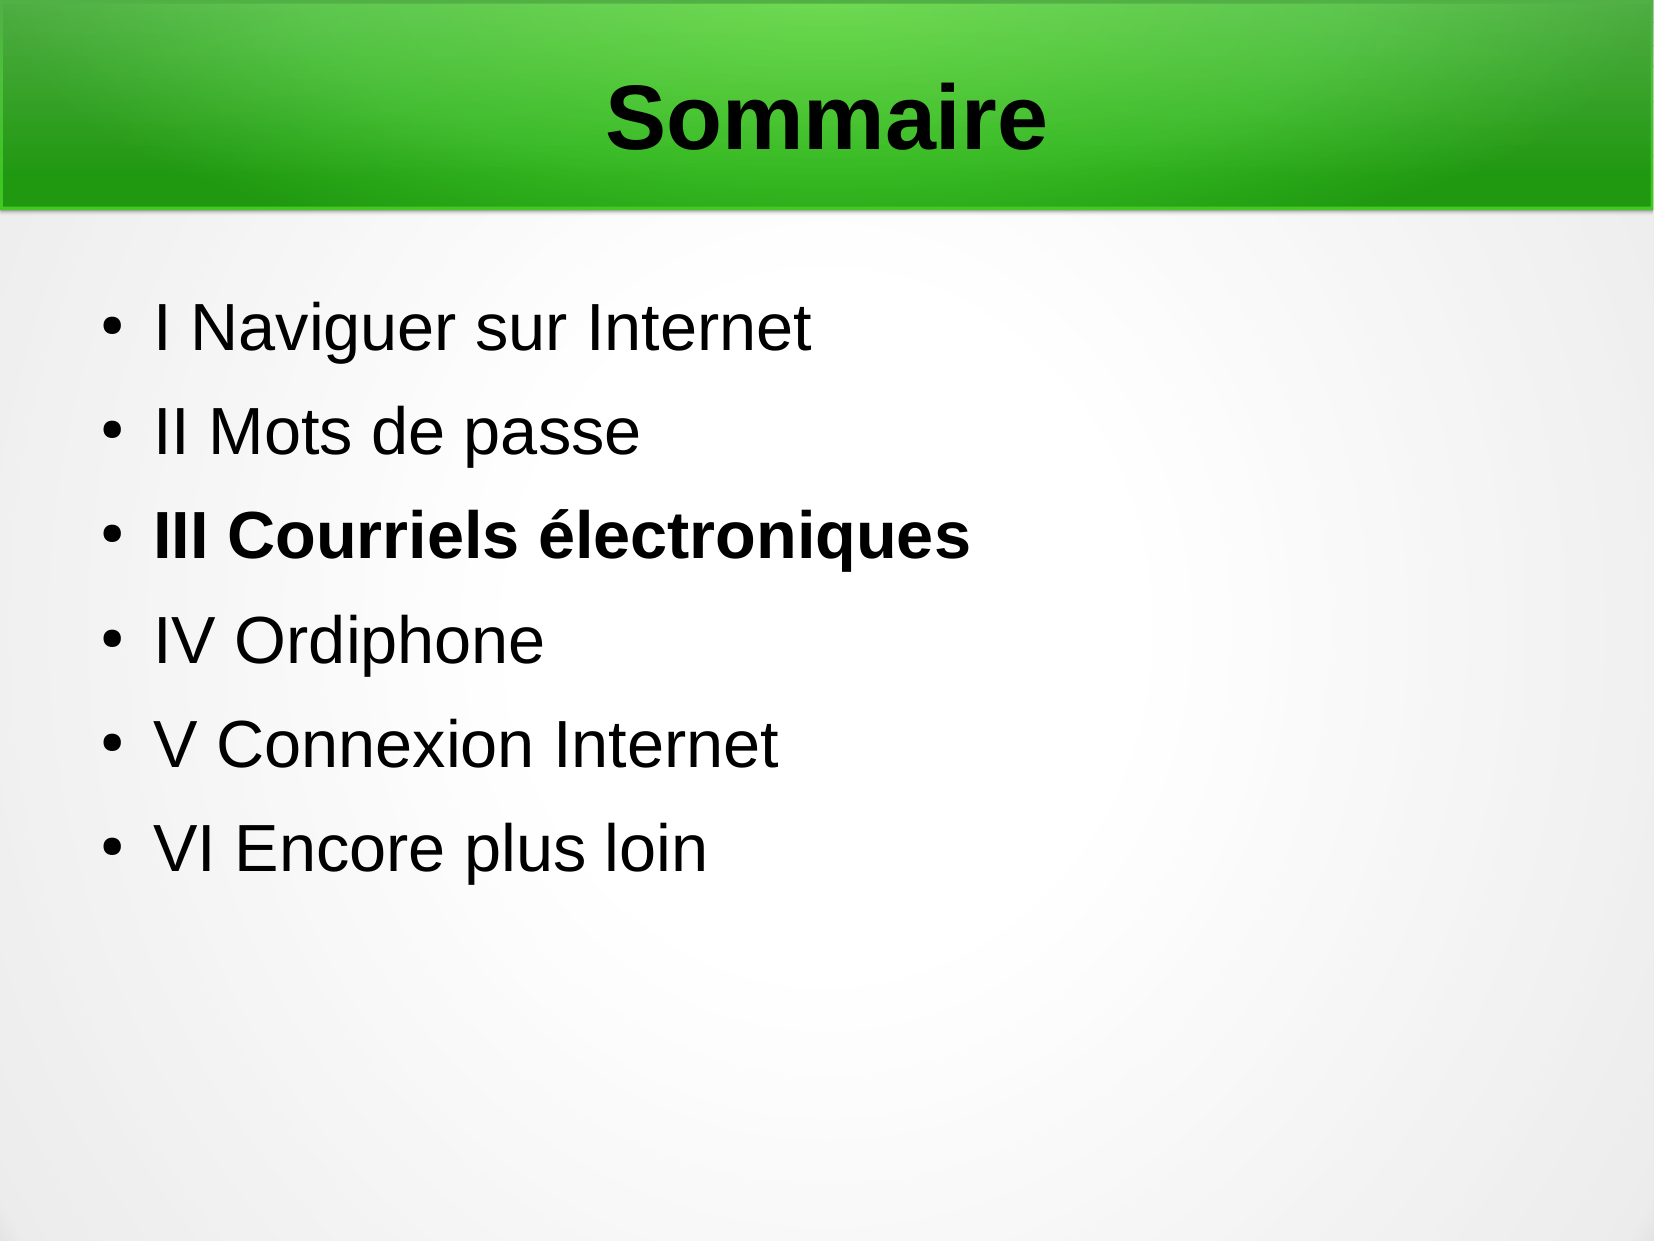

# Sommaire
I Naviguer sur Internet
II Mots de passe
III Courriels électroniques
IV Ordiphone
V Connexion Internet
VI Encore plus loin